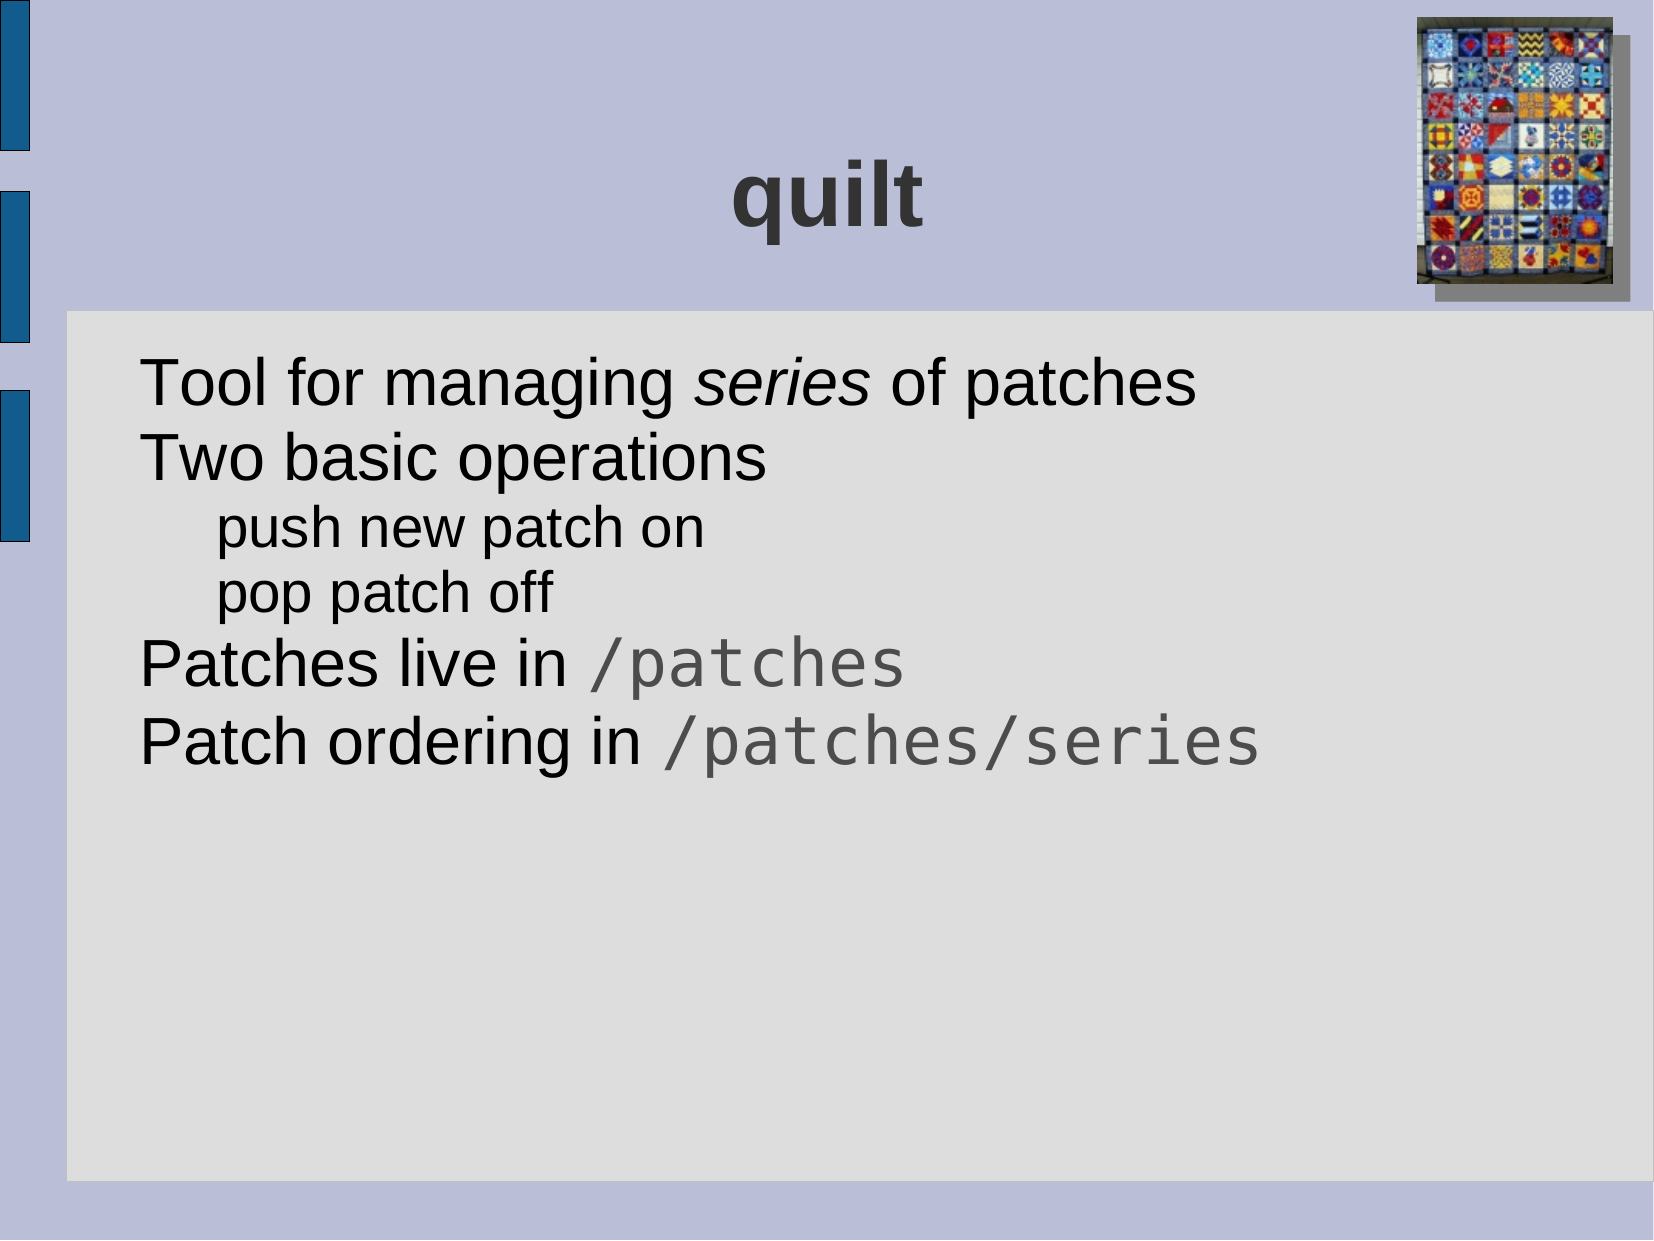

# quilt
Tool for managing series of patches
Two basic operations
push new patch on
pop patch off
Patches live in /patches
Patch ordering in /patches/series